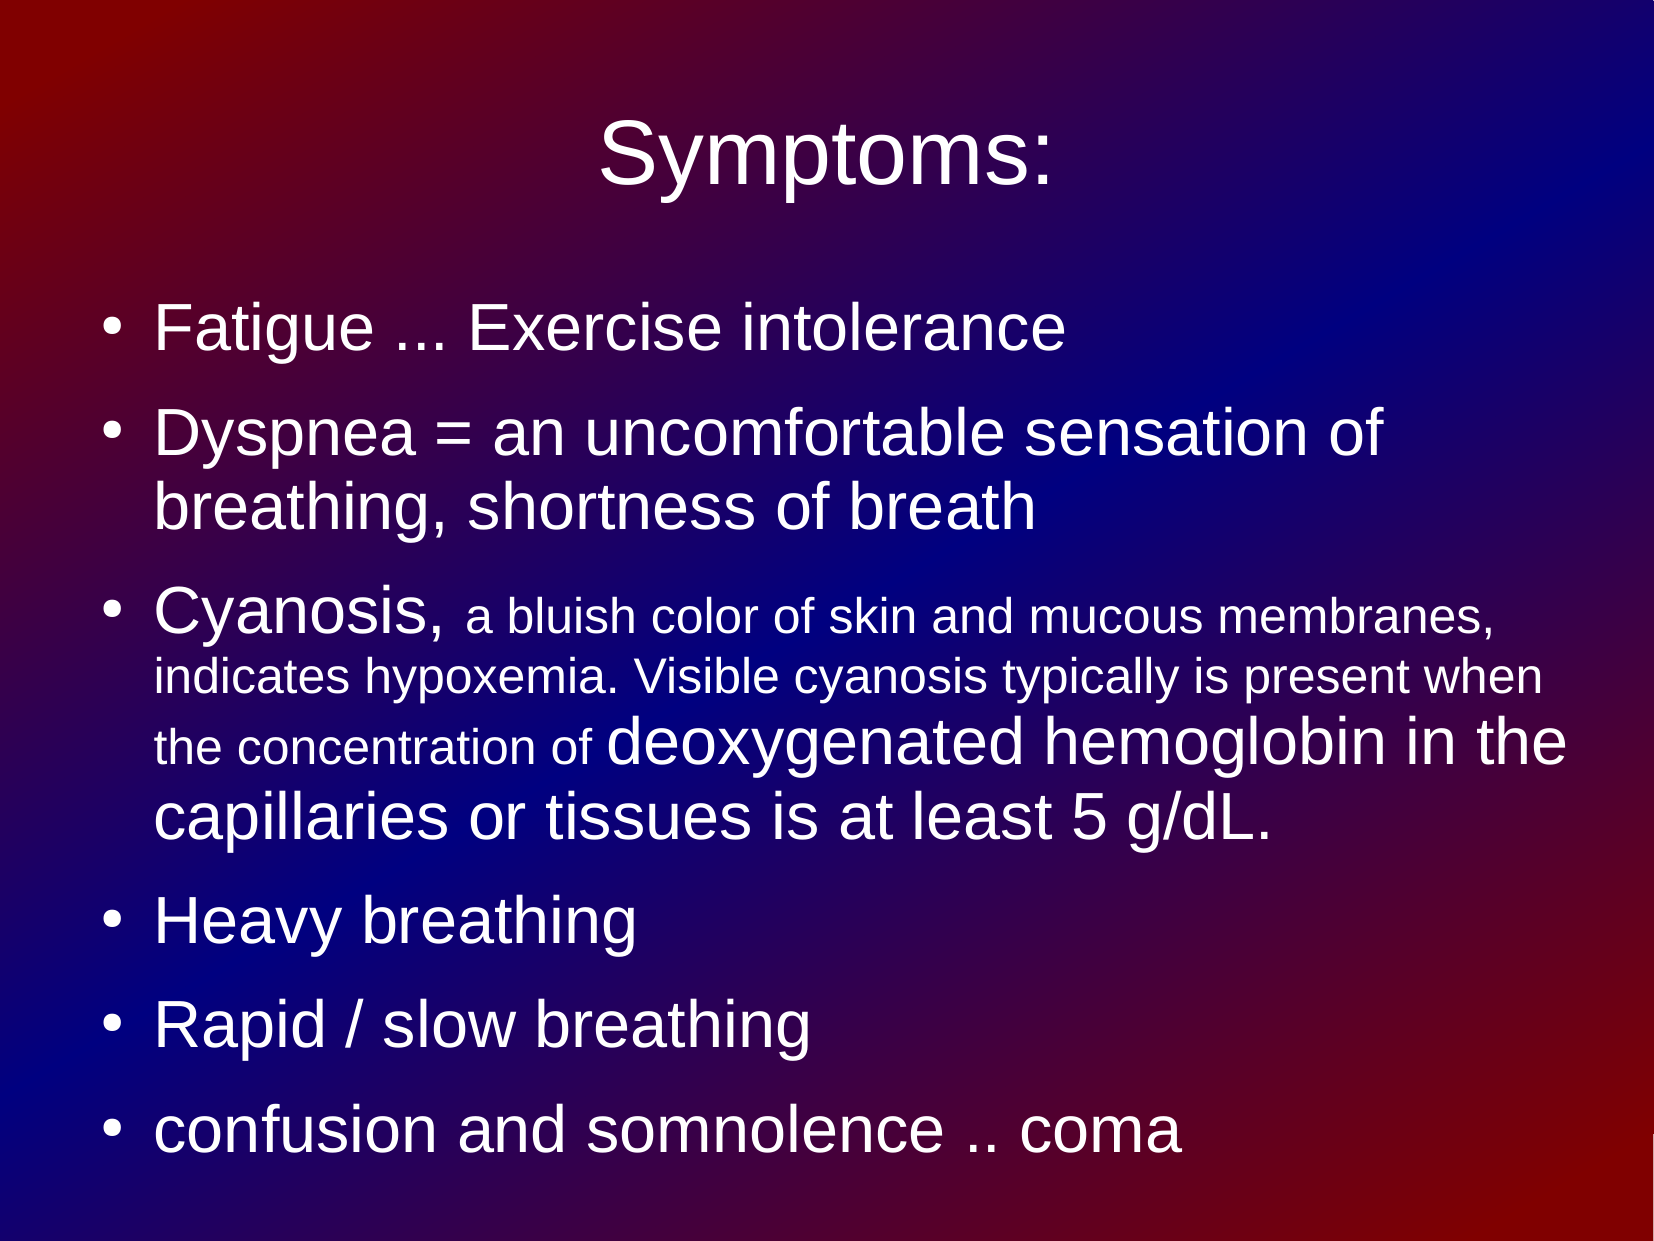

# Symptoms:
Fatigue ... Exercise intolerance
Dyspnea = an uncomfortable sensation of breathing, shortness of breath
Cyanosis, a bluish color of skin and mucous membranes, indicates hypoxemia. Visible cyanosis typically is present when the concentration of deoxygenated hemoglobin in the capillaries or tissues is at least 5 g/dL.
Heavy breathing
Rapid / slow breathing
confusion and somnolence .. coma